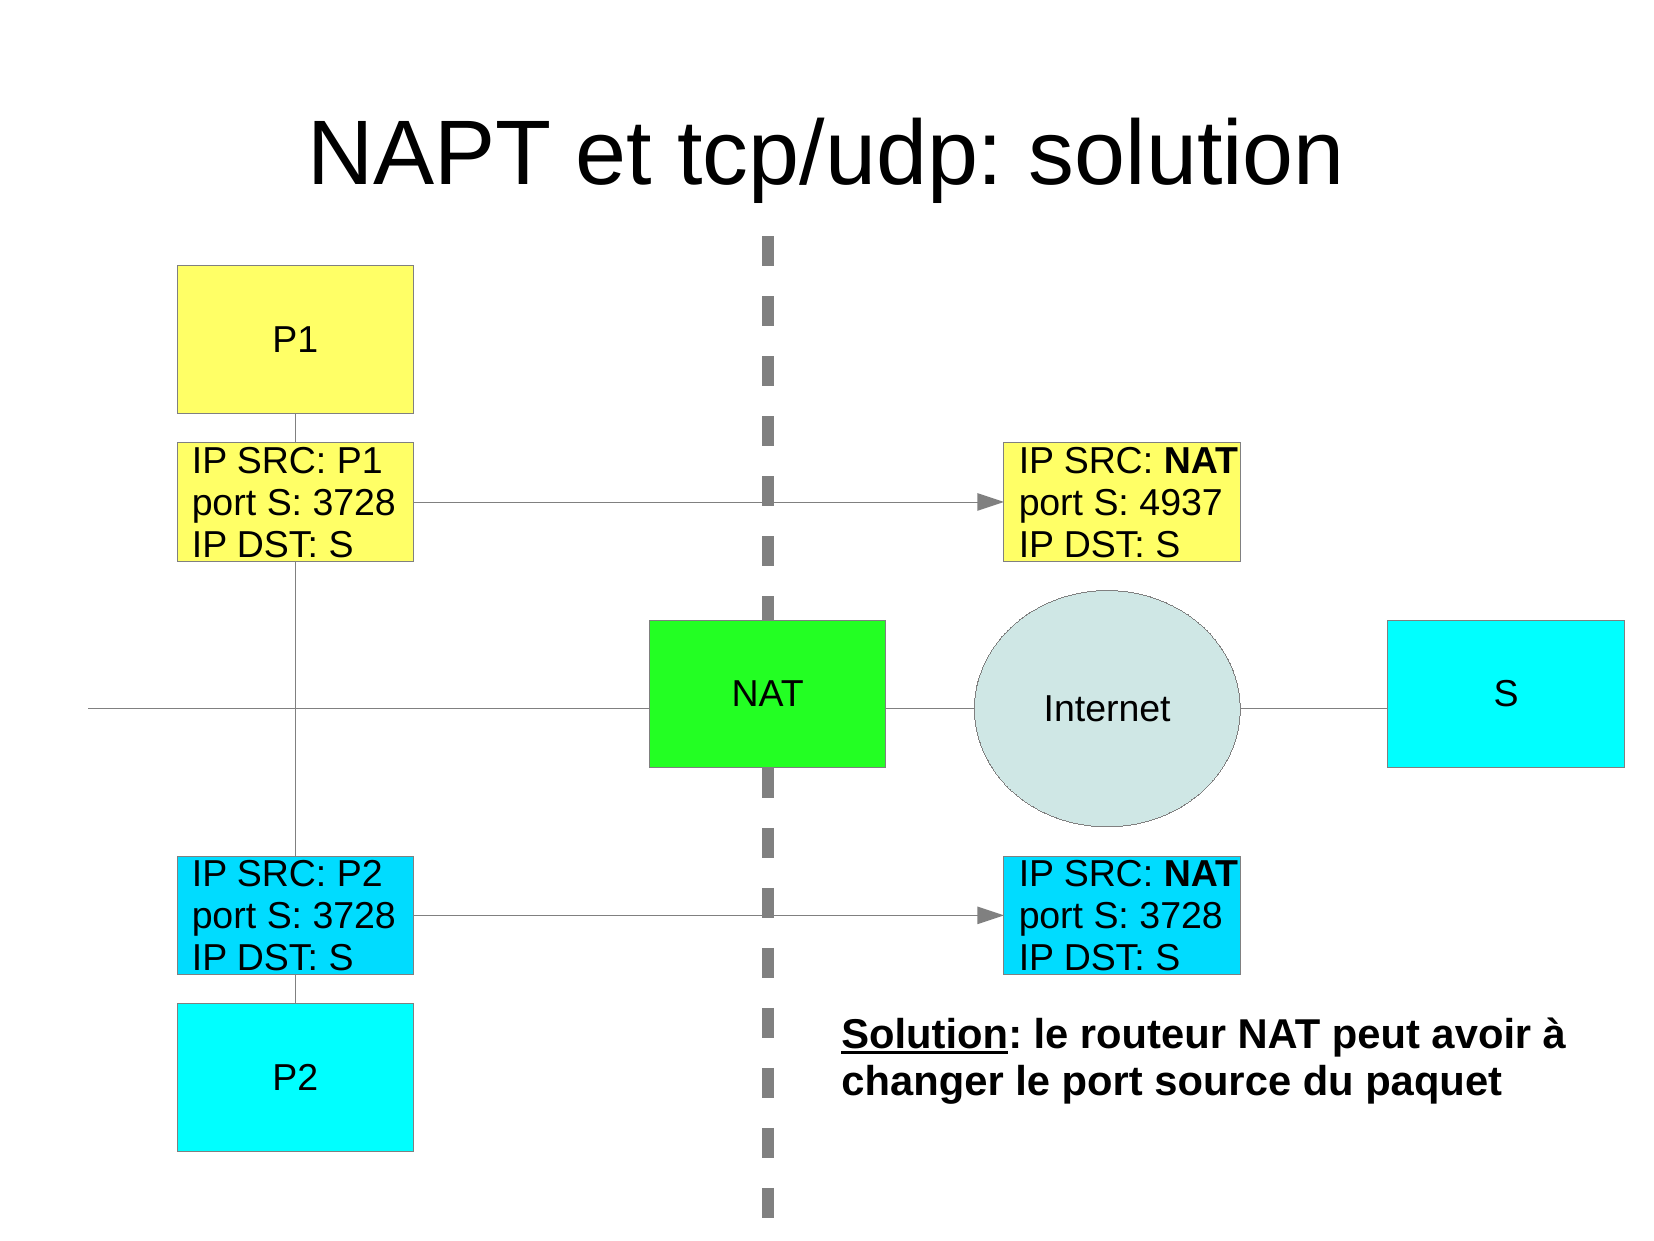

# NAPT et tcp/udp: solution
P1
IP SRC: P1
port S: 3728
IP DST: S
IP SRC: NAT
port S: 4937
IP DST: S
Internet
NAT
S
IP SRC: P2
port S: 3728
IP DST: S
IP SRC: NAT
port S: 3728
IP DST: S
P2
Solution: le routeur NAT peut avoir à changer le port source du paquet